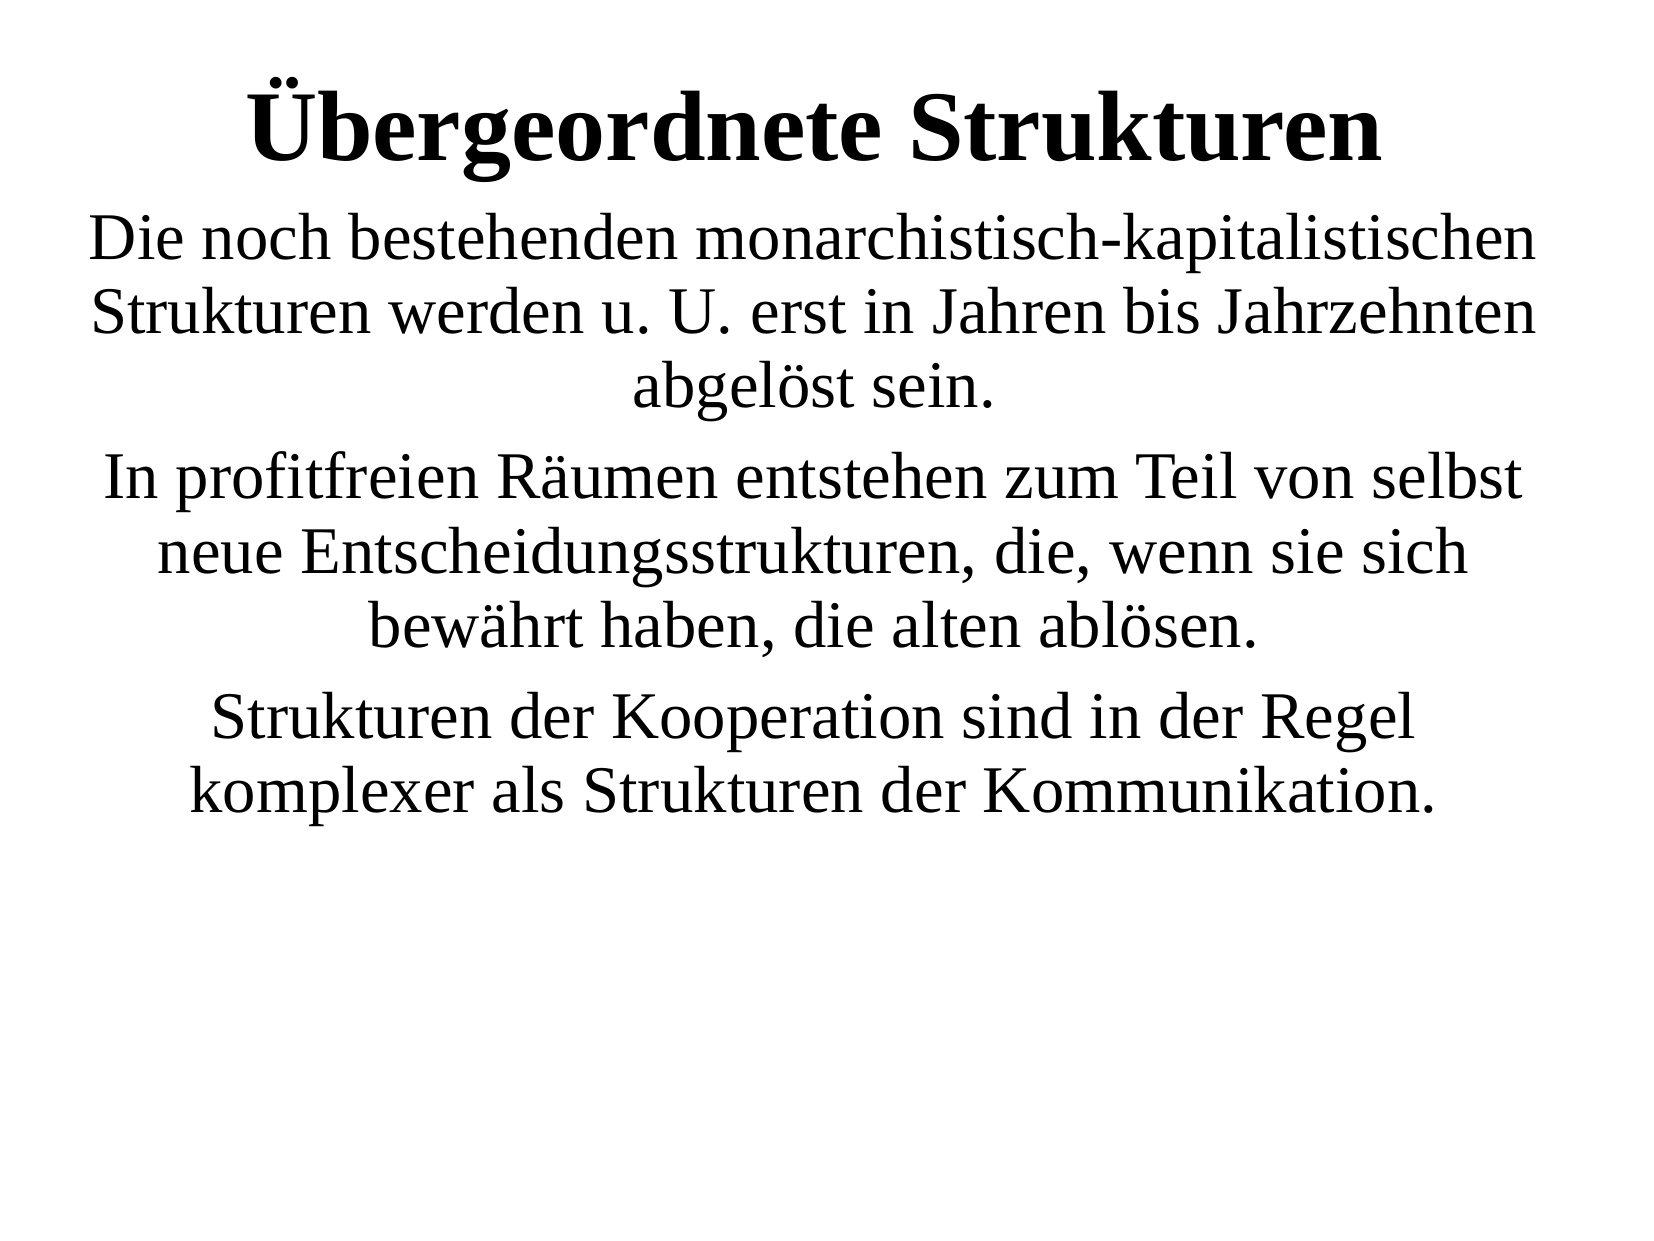

Übergeordnete Strukturen
Die noch bestehenden monarchistisch-kapitalistischen Strukturen werden u. U. erst in Jahren bis Jahrzehnten abgelöst sein.
In profitfreien Räumen entstehen zum Teil von selbst neue Entscheidungsstrukturen, die, wenn sie sich bewährt haben, die alten ablösen.
Strukturen der Kooperation sind in der Regel komplexer als Strukturen der Kommunikation.